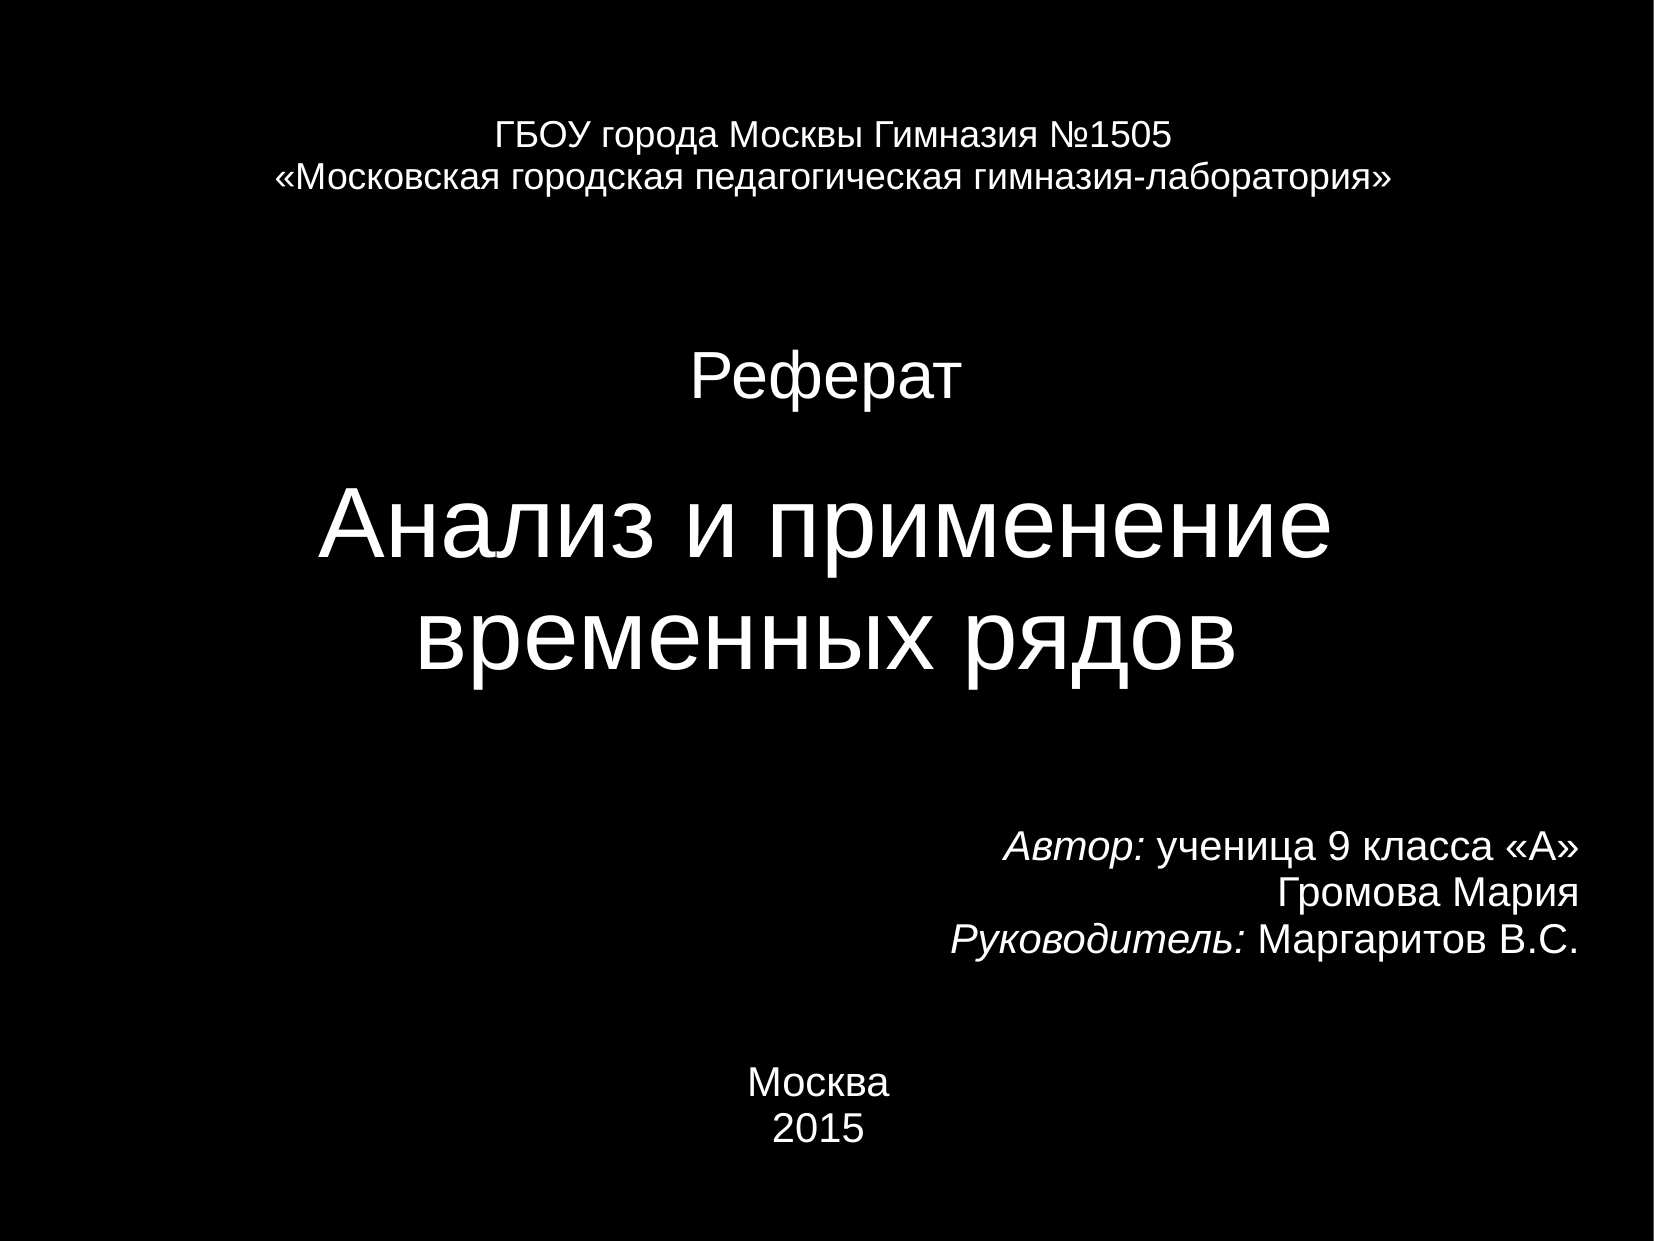

# Анализ и применение временных рядов
ГБОУ города Москвы Гимназия №1505
«Московская городская педагогическая гимназия-лаборатория»
Реферат
Автор: ученица 9 класса «А»
Громова Мария
Руководитель: Маргаритов В.С.
Москва
2015